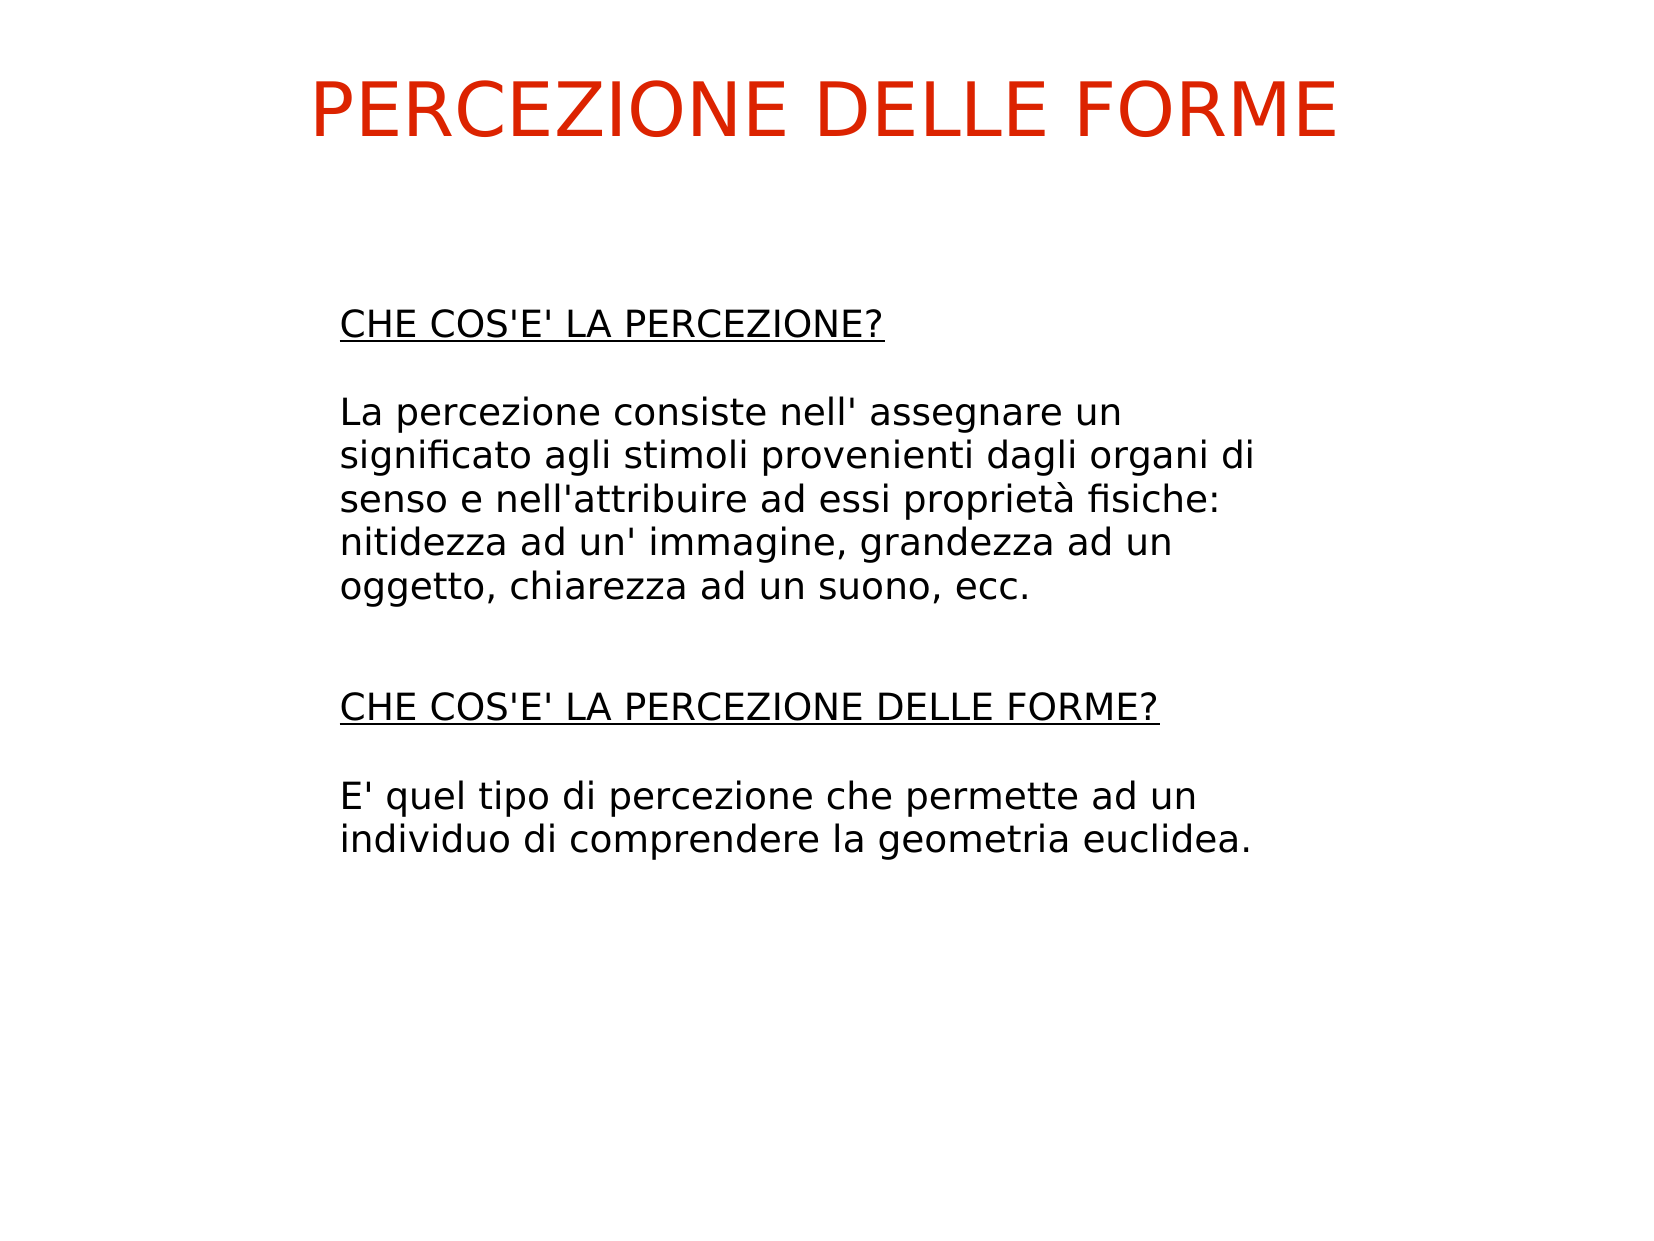

PERCEZIONE DELLE FORME
CHE COS'E' LA PERCEZIONE?
La percezione consiste nell' assegnare un significato agli stimoli provenienti dagli organi di senso e nell'attribuire ad essi proprietà fisiche: nitidezza ad un' immagine, grandezza ad un oggetto, chiarezza ad un suono, ecc.
CHE COS'E' LA PERCEZIONE DELLE FORME?
E' quel tipo di percezione che permette ad un individuo di comprendere la geometria euclidea.